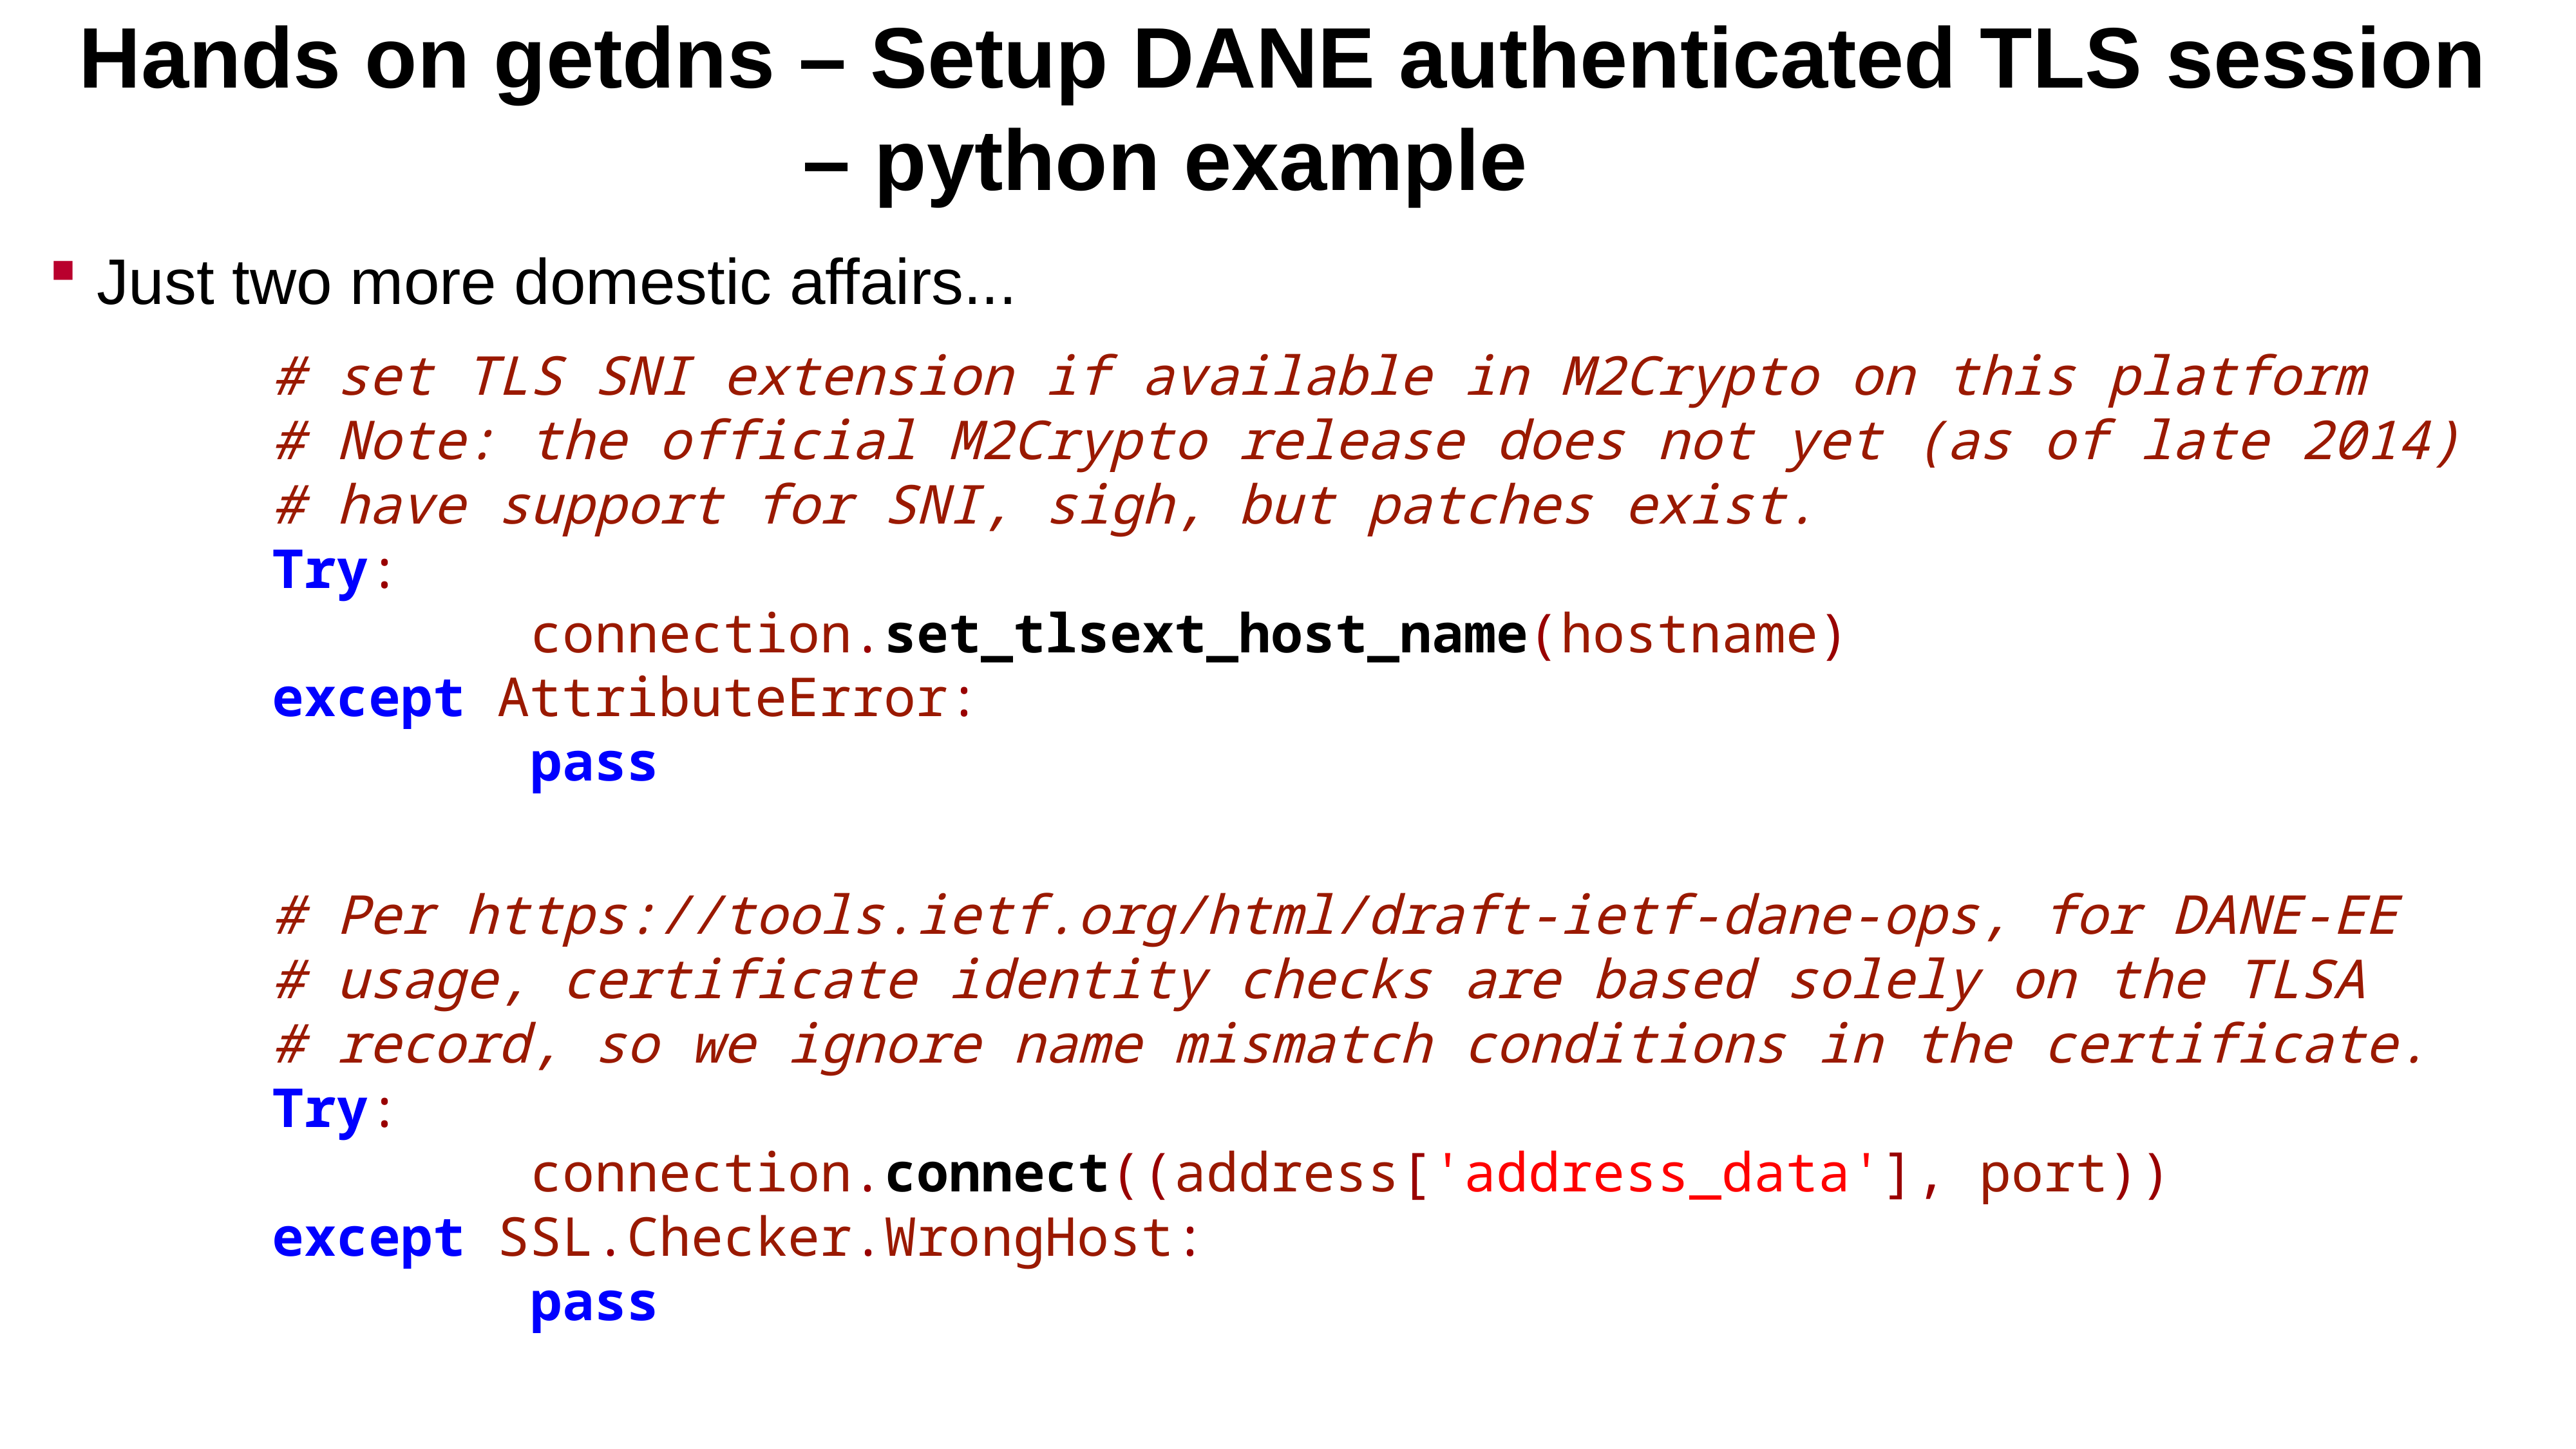

# Hands on getdns – Setup DANE authenticated TLS session – python example
Just two more domestic affairs...
 # set TLS SNI extension if available in M2Crypto on this platform
 # Note: the official M2Crypto release does not yet (as of late 2014)
 # have support for SNI, sigh, but patches exist.
 Try:
 connection.set_tlsext_host_name(hostname)
 except AttributeError:
 pass
 # Per https://tools.ietf.org/html/draft-ietf-dane-ops, for DANE-EE
 # usage, certificate identity checks are based solely on the TLSA
 # record, so we ignore name mismatch conditions in the certificate.
 Try:
 connection.connect((address['address_data'], port))
 except SSL.Checker.WrongHost:
 pass